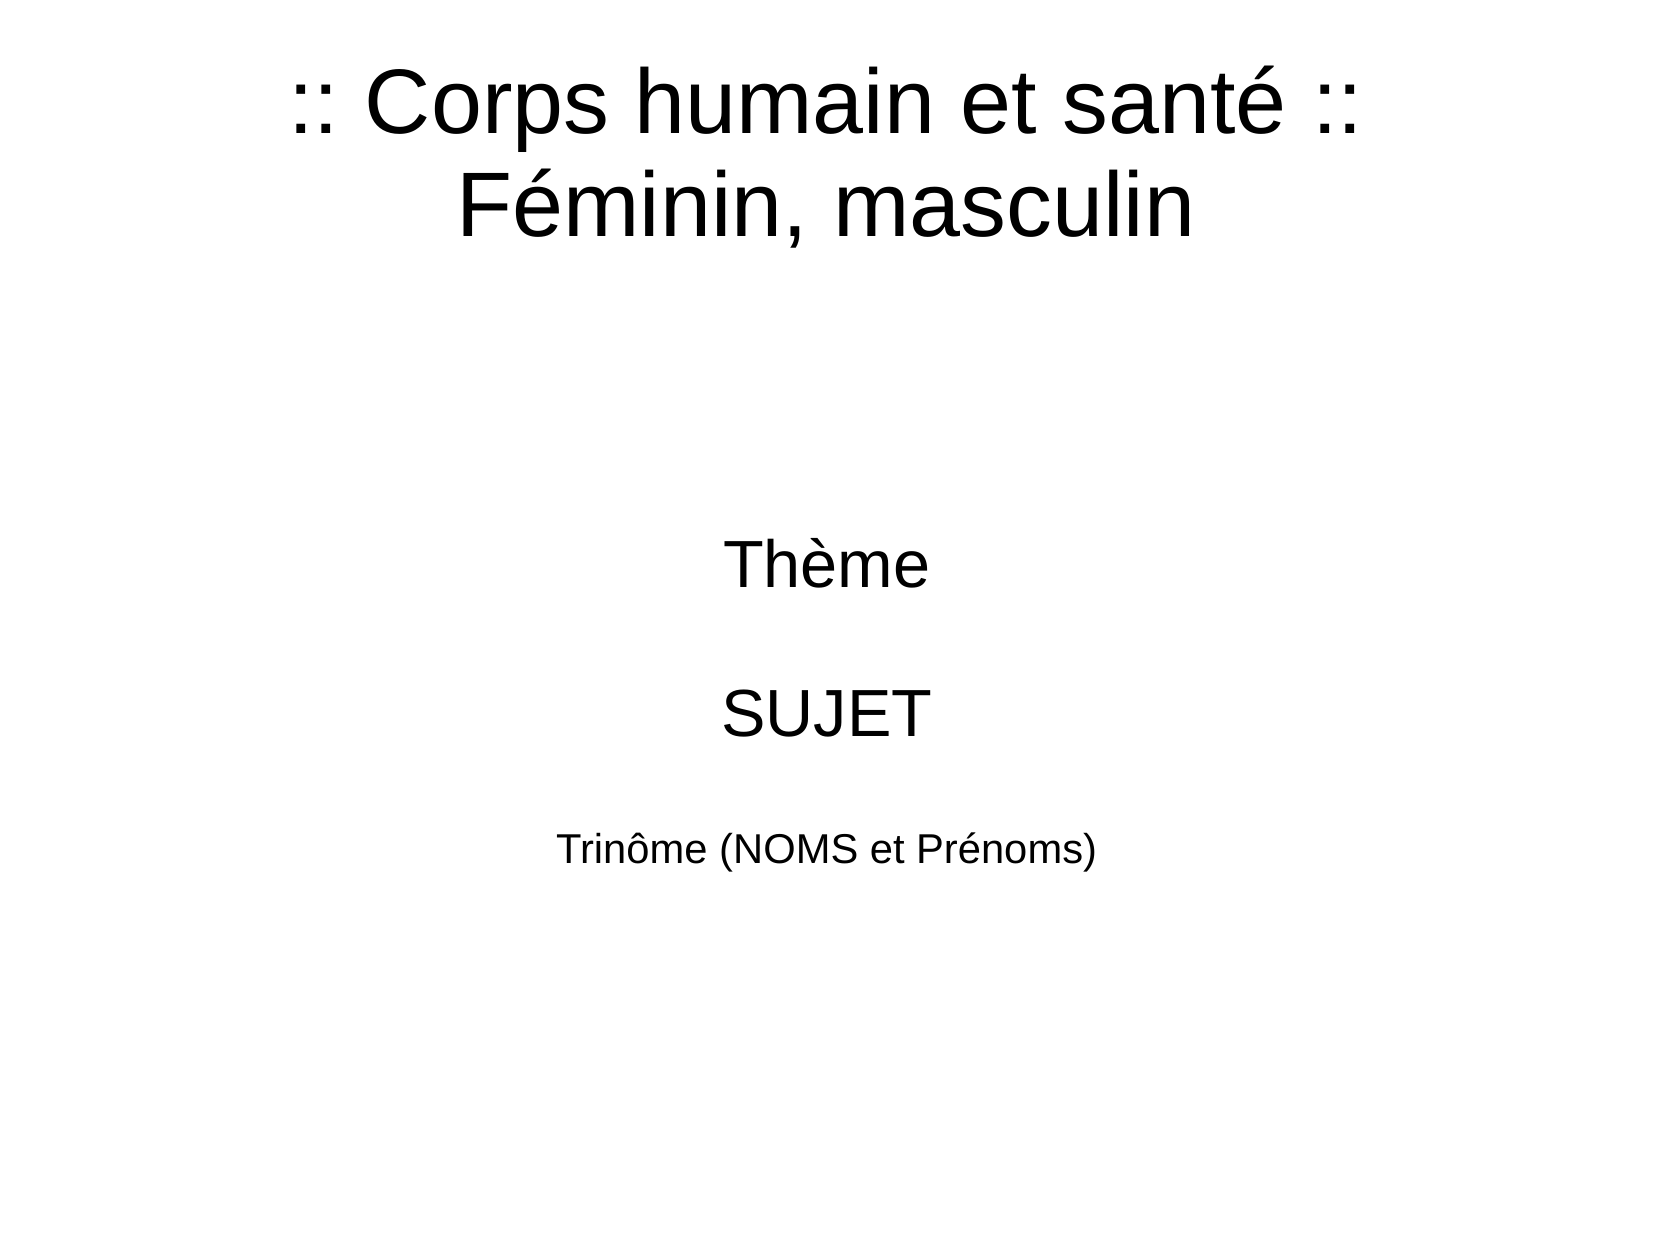

# :: Corps humain et santé :: Féminin, masculin
Thème
SUJET
Trinôme (NOMS et Prénoms)